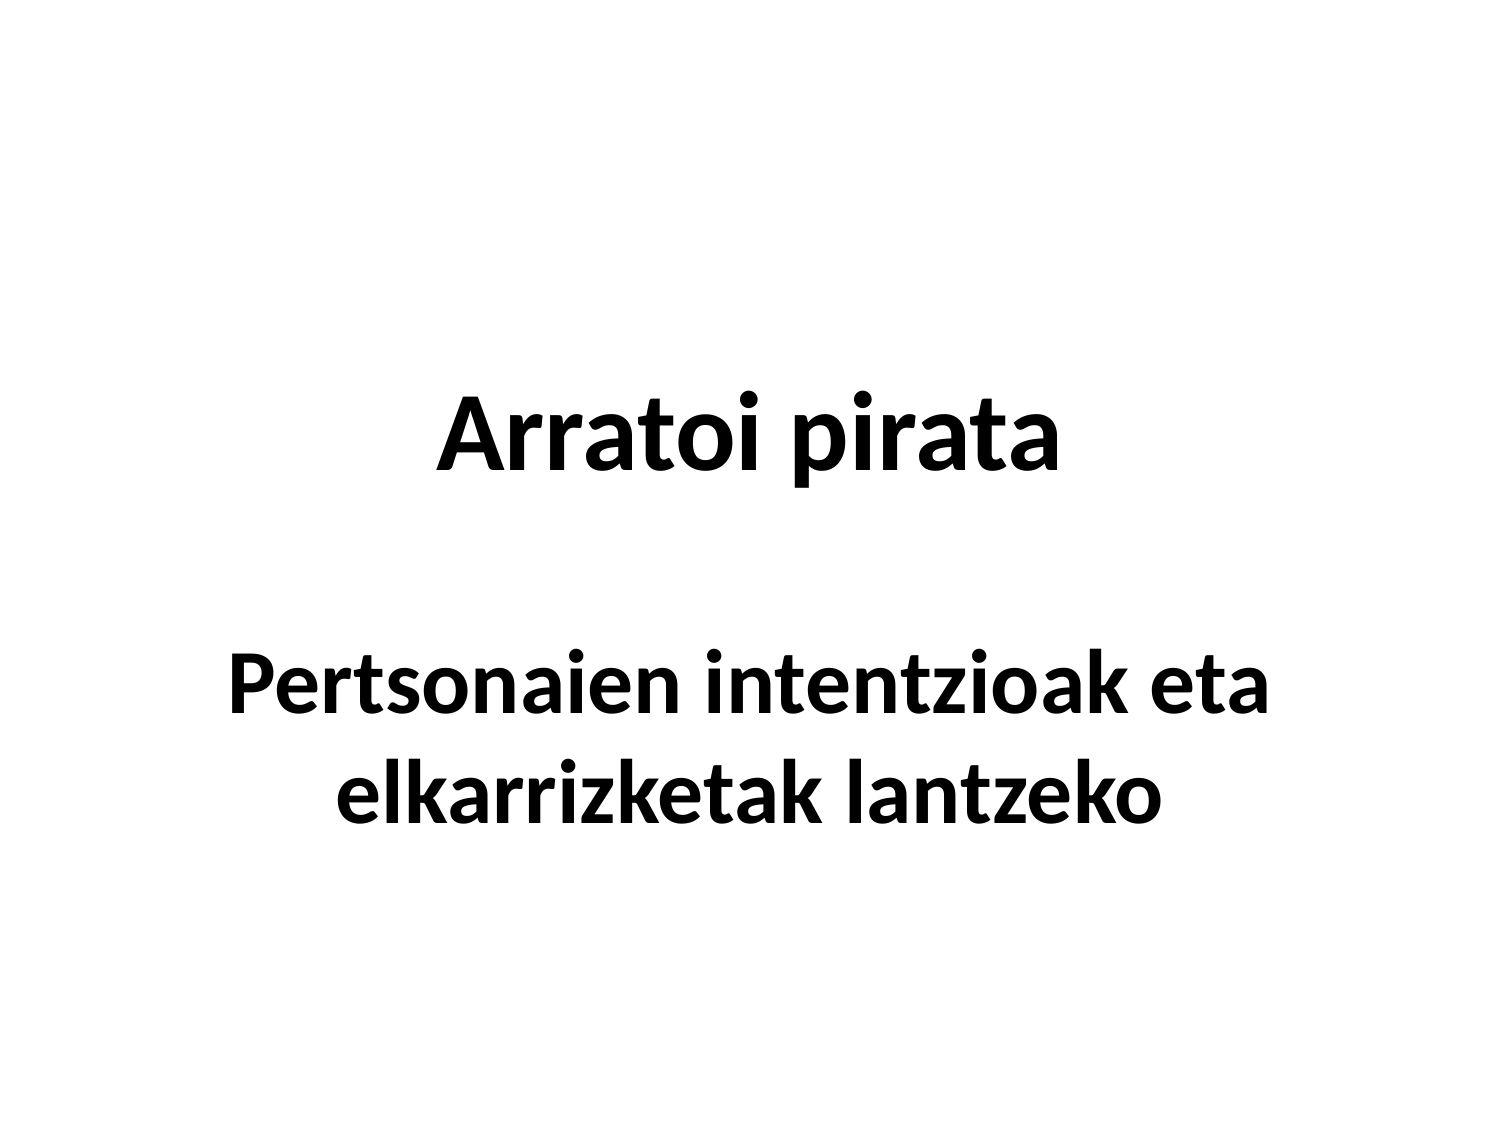

# Arratoi pirata
Pertsonaien intentzioak eta elkarrizketak lantzeko